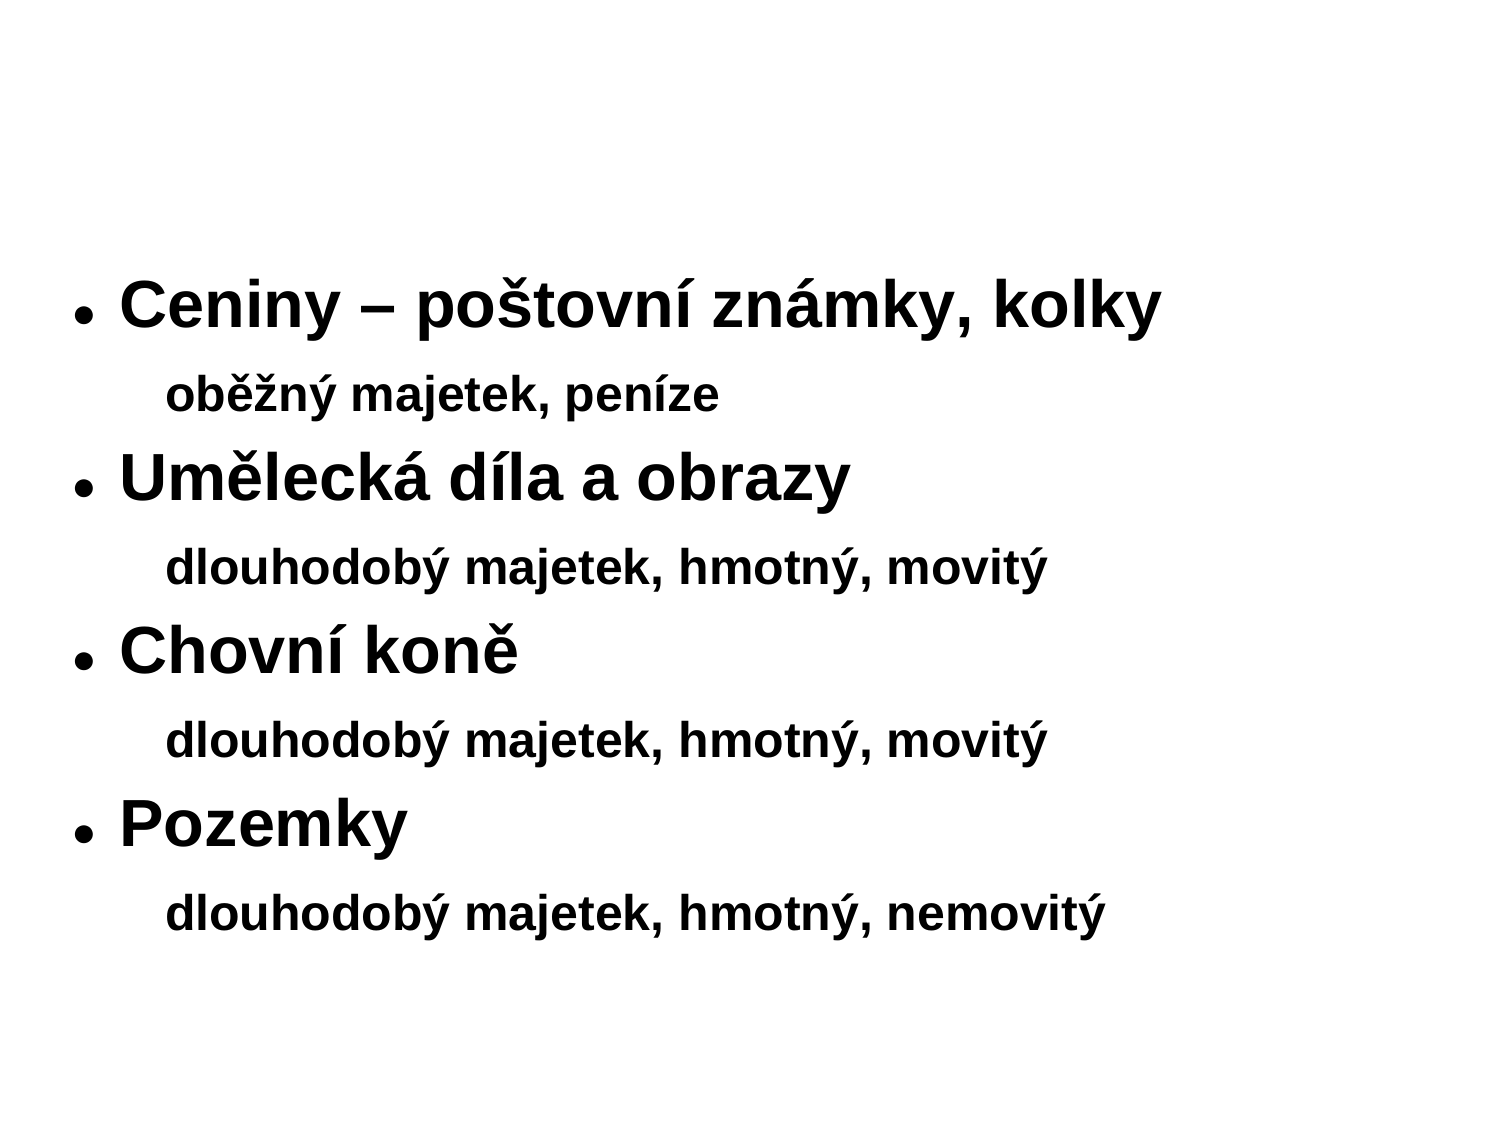

# ● Ceniny – poštovní známky, kolky
	 	oběžný majetek, peníze
	● Umělecká díla a obrazy
	 	dlouhodobý majetek, hmotný, movitý
	● Chovní koně
	 	dlouhodobý majetek, hmotný, movitý
	● Pozemky
	 	dlouhodobý majetek, hmotný, nemovitý